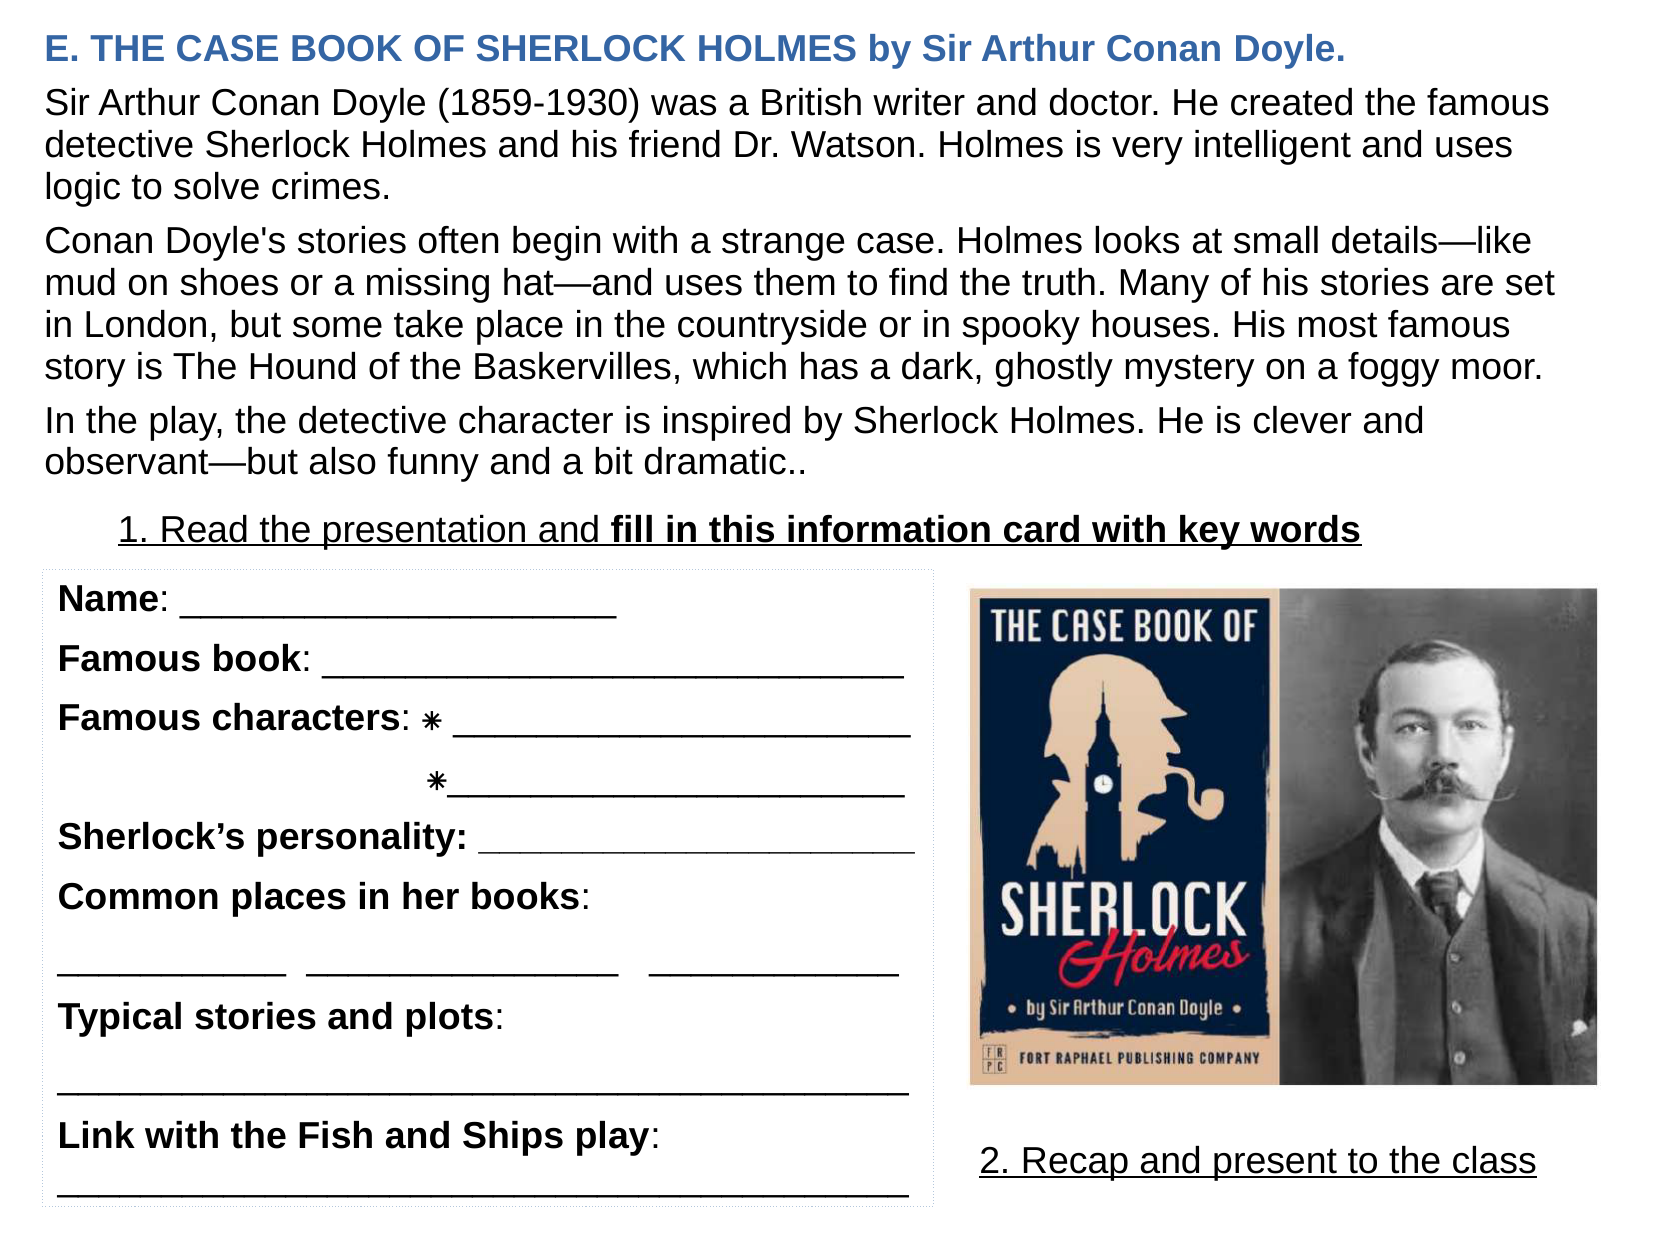

E. THE CASE BOOK OF SHERLOCK HOLMES by Sir Arthur Conan Doyle.
Sir Arthur Conan Doyle (1859-1930) was a British writer and doctor. He created the famous detective Sherlock Holmes and his friend Dr. Watson. Holmes is very intelligent and uses logic to solve crimes.
Conan Doyle's stories often begin with a strange case. Holmes looks at small details—like mud on shoes or a missing hat—and uses them to find the truth. Many of his stories are set in London, but some take place in the countryside or in spooky houses. His most famous story is The Hound of the Baskervilles, which has a dark, ghostly mystery on a foggy moor.
In the play, the detective character is inspired by Sherlock Holmes. He is clever and observant—but also funny and a bit dramatic..
1. Read the presentation and fill in this information card with key words
Name: _____________________
Famous book: ____________________________
Famous characters: ⁕ ______________________
				 ⁕______________________
Sherlock’s personality: _____________________
Common places in her books:
___________ _______________ ____________
Typical stories and plots:
_________________________________________
Link with the Fish and Ships play: _________________________________________
2. Recap and present to the class